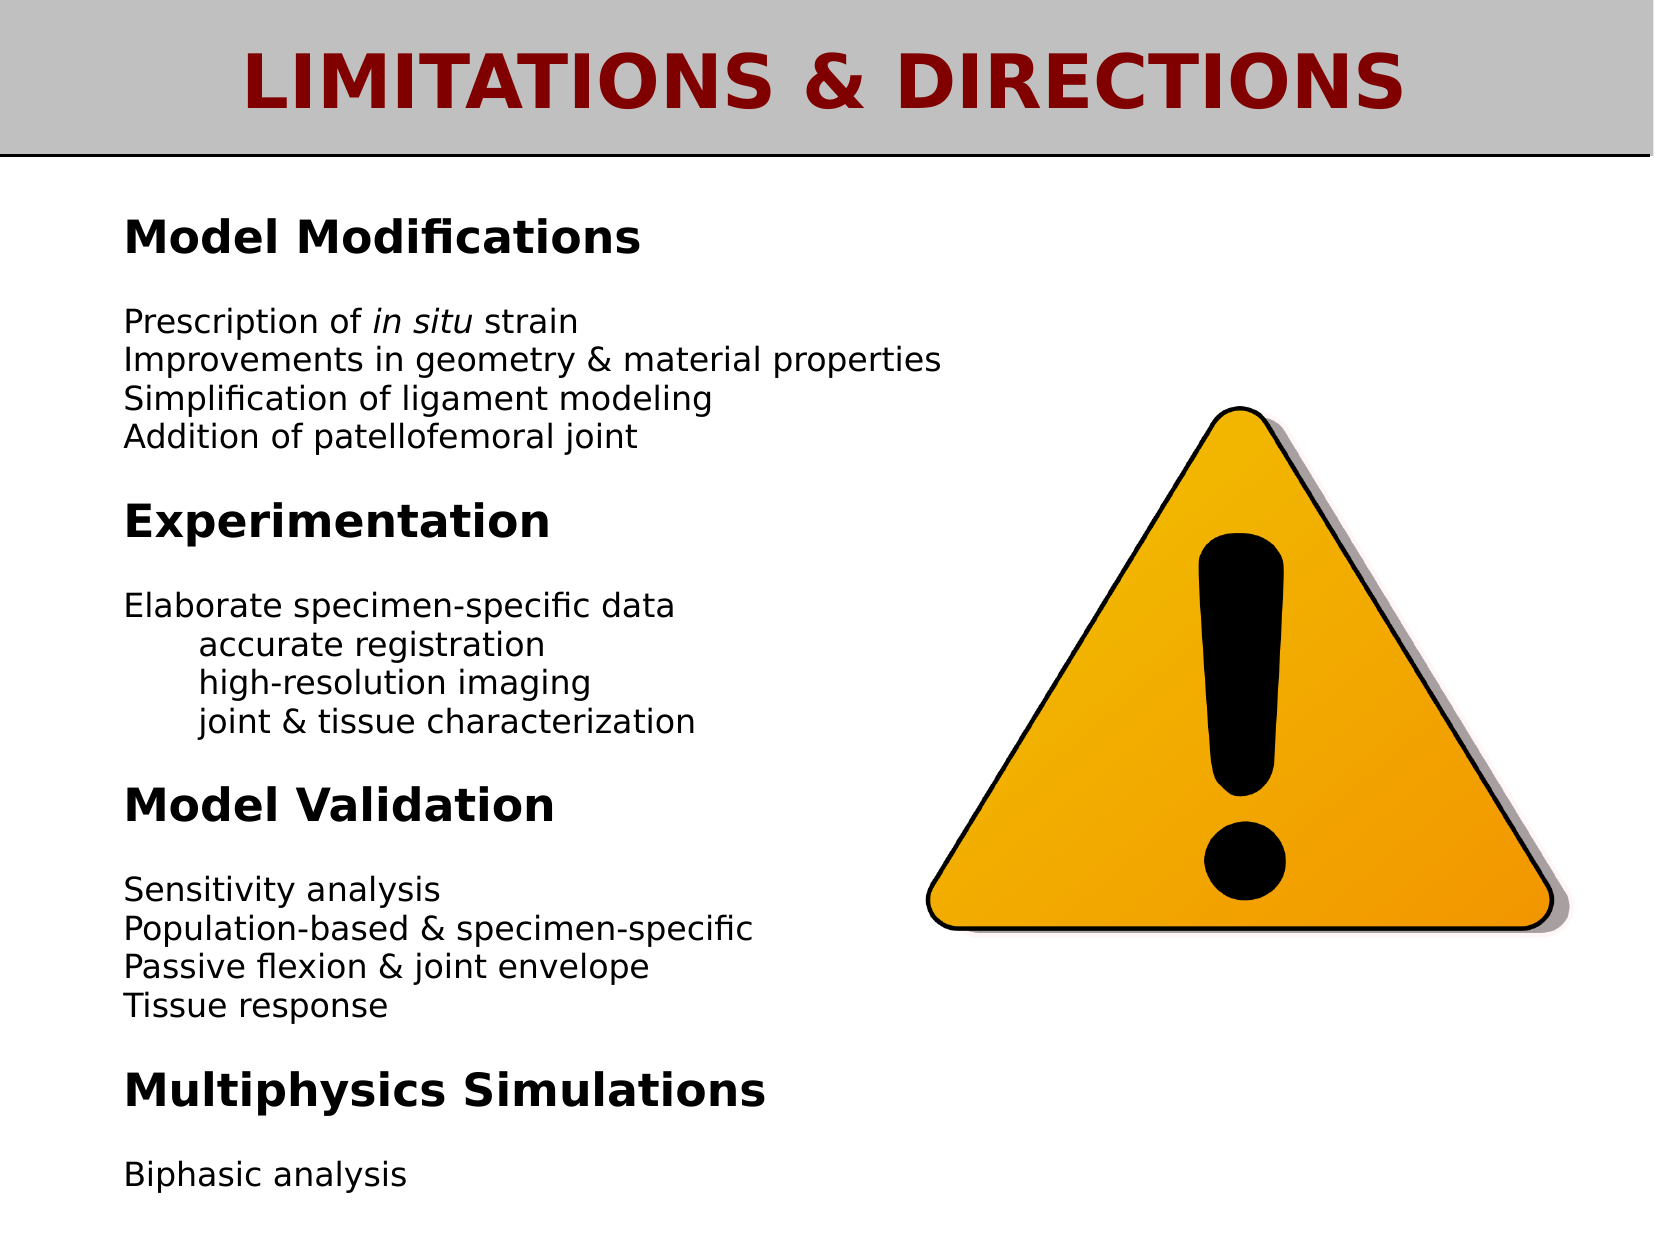

LIMITATIONS & DIRECTIONS
Model Modifications
Prescription of in situ strain
Improvements in geometry & material properties
Simplification of ligament modeling
Addition of patellofemoral joint
Experimentation
Elaborate specimen-specific data
	accurate registration
	high-resolution imaging
	joint & tissue characterization
Model Validation
Sensitivity analysis
Population-based & specimen-specific
Passive flexion & joint envelope
Tissue response
Multiphysics Simulations
Biphasic analysis